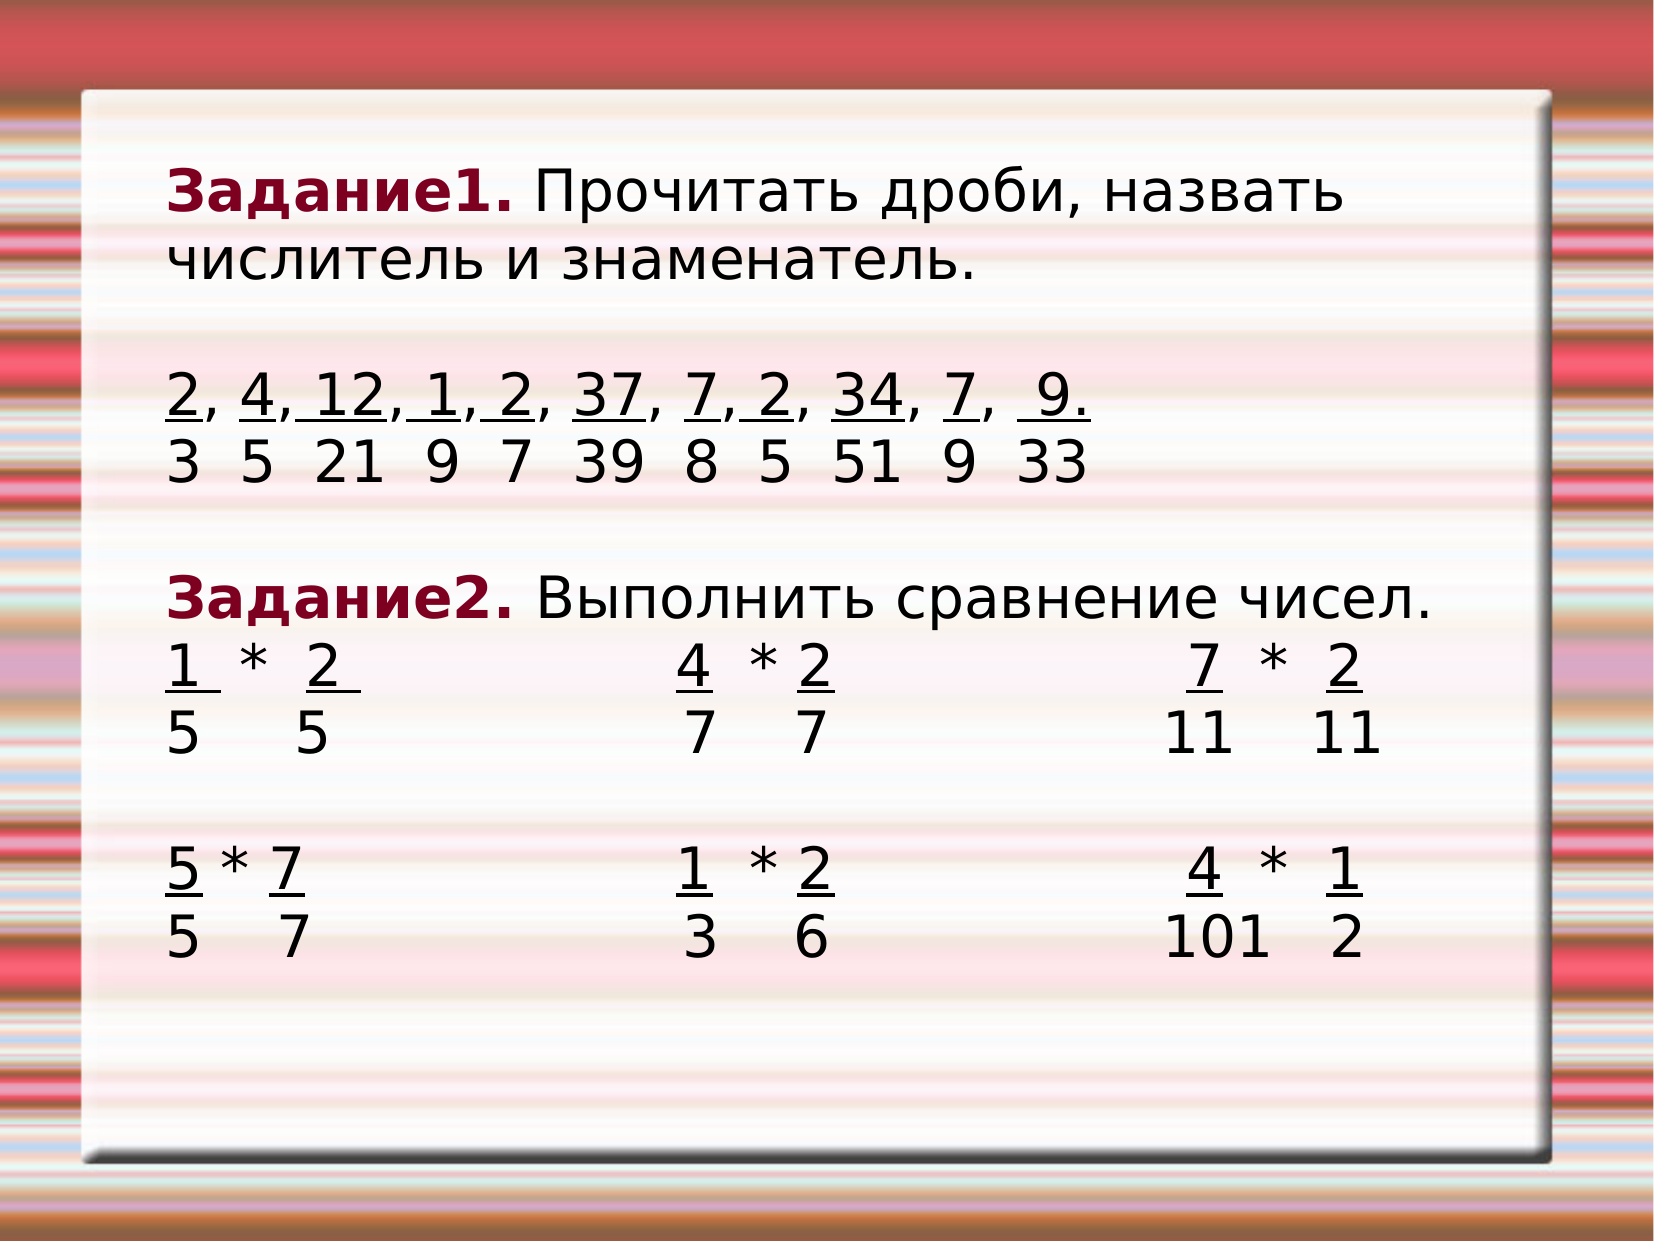

Задание1. Прочитать дроби, назвать числитель и знаменатель.
2, 4, 12, 1, 2, 37, 7, 2, 34, 7, 9.
3 5 21 9 7 39 8 5 51 9 33
Задание2. Выполнить сравнение чисел.
1 * 2 4 * 2 7 * 2
5 5 7 7 11 11
5 * 7 1 * 2 4 * 1
5 7 3 6 101 2